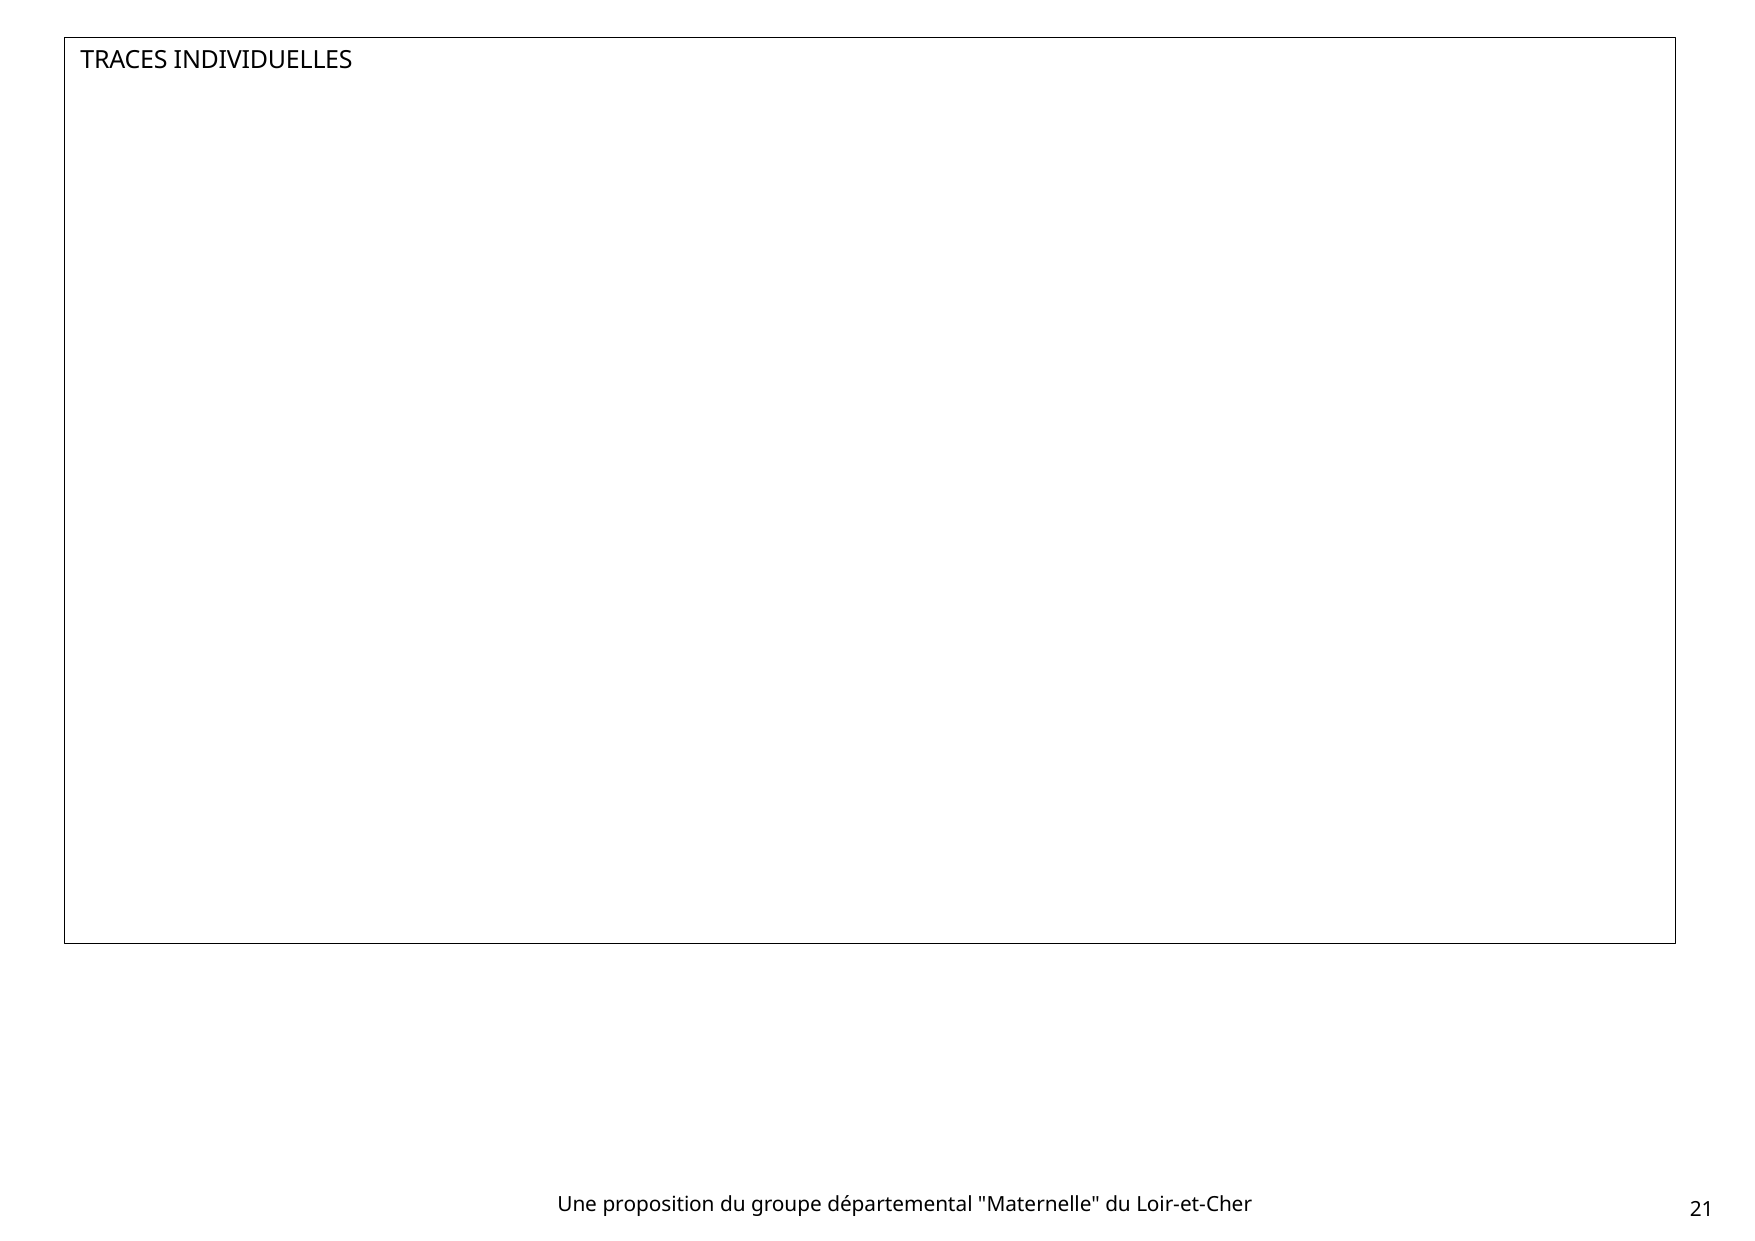

TRACES INDIVIDUELLES
Une proposition du groupe départemental "Maternelle" du Loir-et-Cher
21